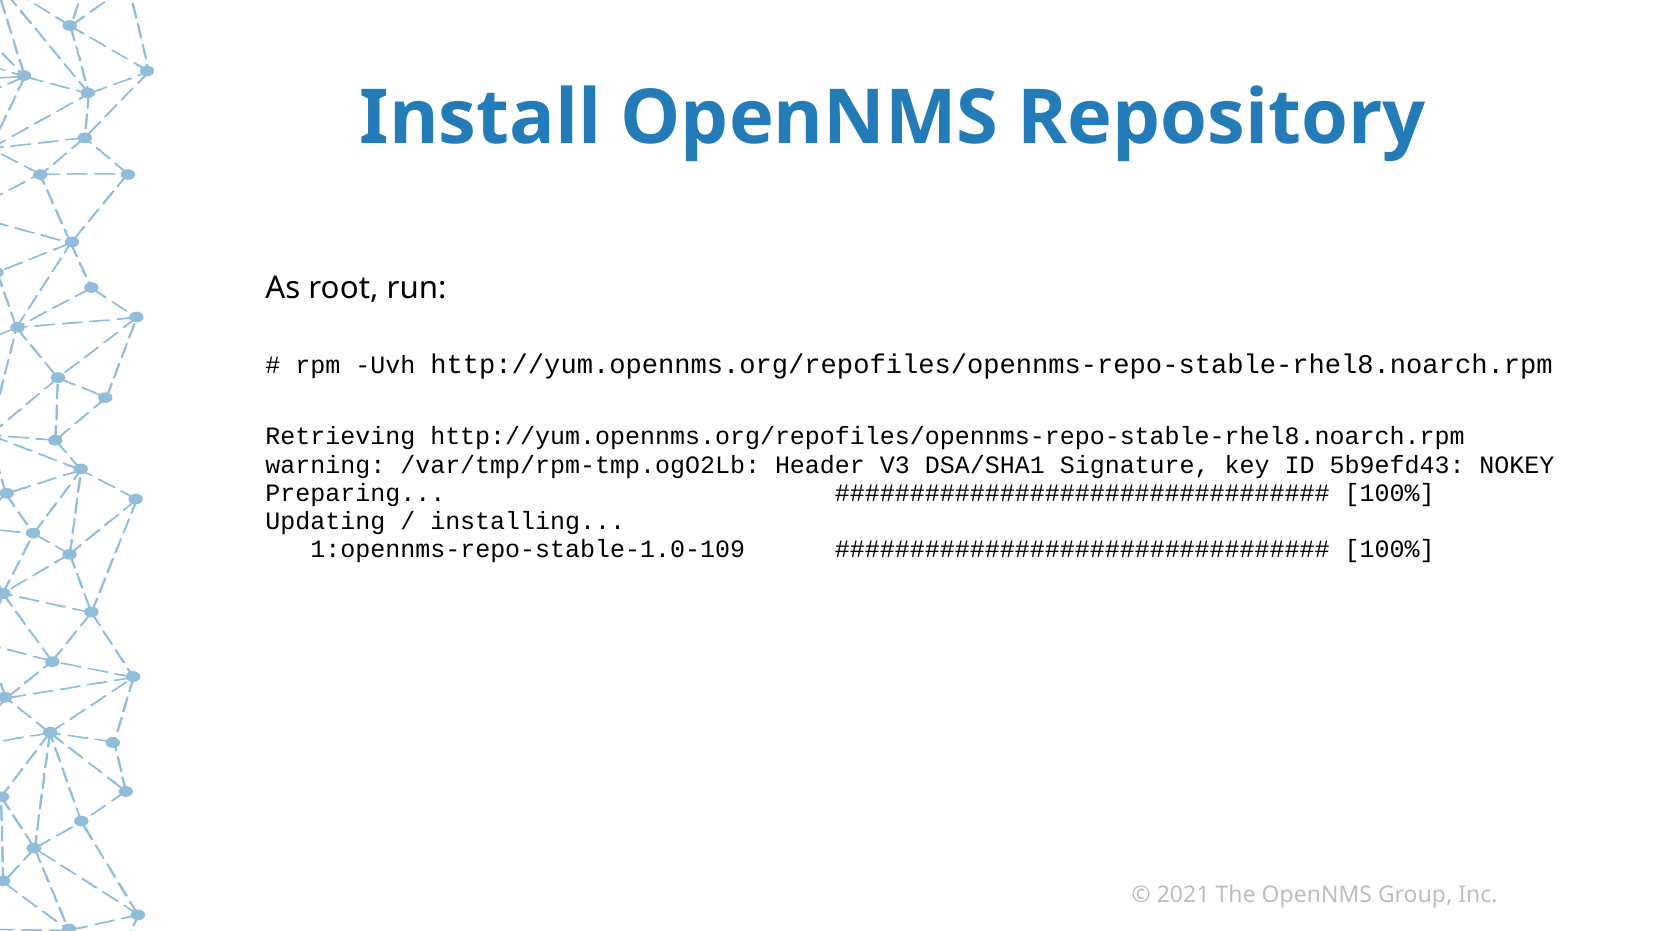

# Install OpenNMS Repository
As root, run:
# rpm -Uvh http://yum.opennms.org/repofiles/opennms-repo-stable-rhel8.noarch.rpm
Retrieving http://yum.opennms.org/repofiles/opennms-repo-stable-rhel8.noarch.rpm
warning: /var/tmp/rpm-tmp.ogO2Lb: Header V3 DSA/SHA1 Signature, key ID 5b9efd43: NOKEY
Preparing... ################################# [100%]
Updating / installing...
 1:opennms-repo-stable-1.0-109 ################################# [100%]